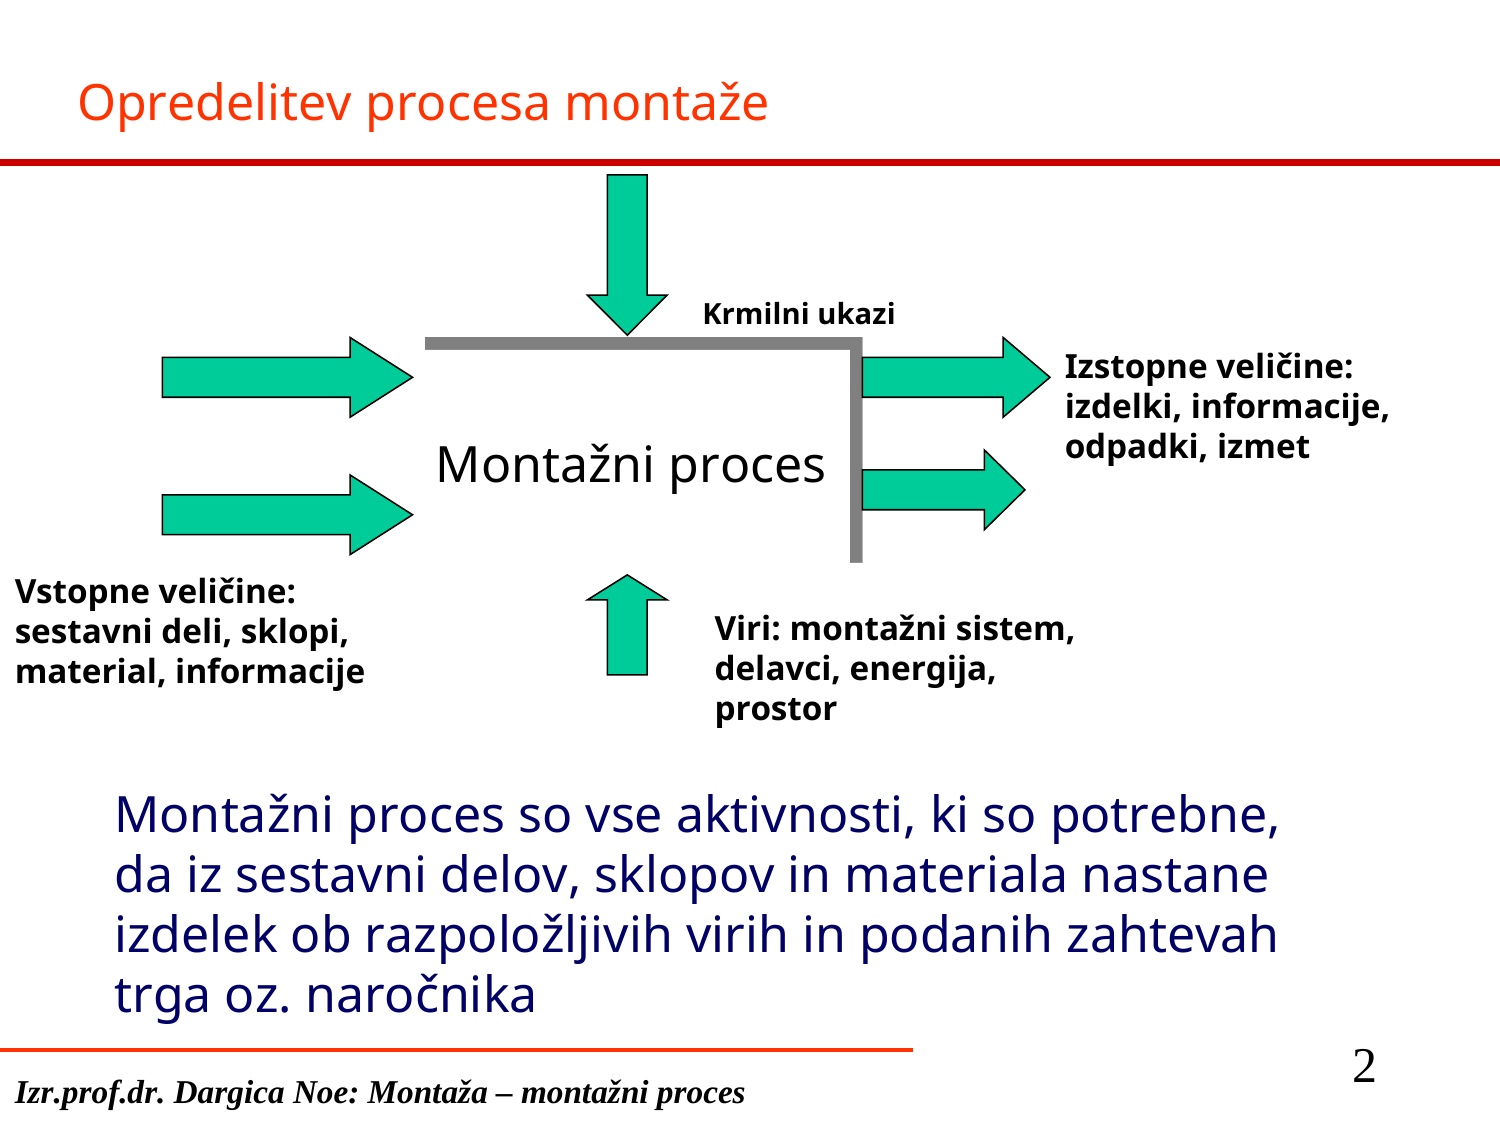

Opredelitev procesa montaže
Krmilni ukazi
Izstopne veličine: izdelki, informacije, odpadki, izmet
Montažni proces
Vstopne veličine: sestavni deli, sklopi, material, informacije
Viri: montažni sistem, delavci, energija, prostor
Montažni proces so vse aktivnosti, ki so potrebne, da iz sestavni delov, sklopov in materiala nastane izdelek ob razpoložljivih virih in podanih zahtevah trga oz. naročnika
2